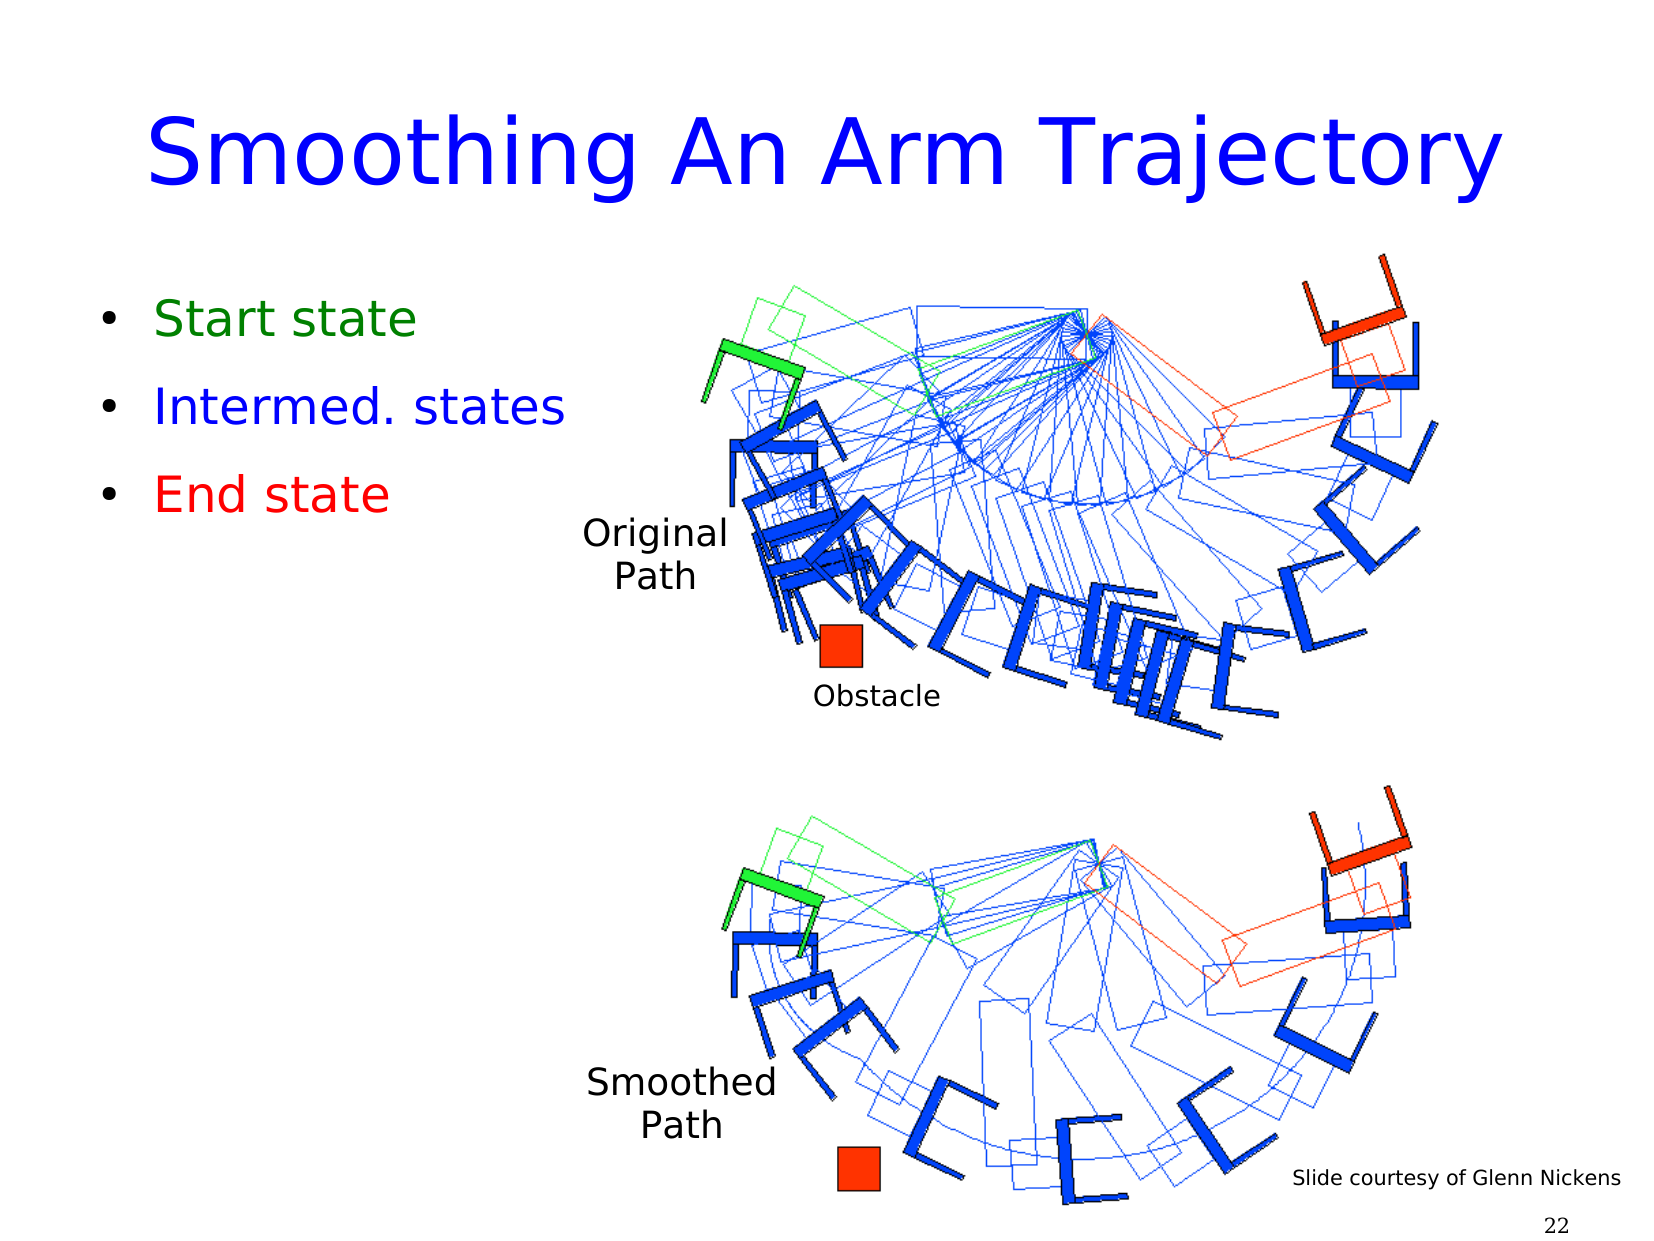

# Smoothing An Arm Trajectory
Start state
Intermed. states
End state
Original Path
Obstacle
Smoothed
Path
Slide courtesy of Glenn Nickens
22